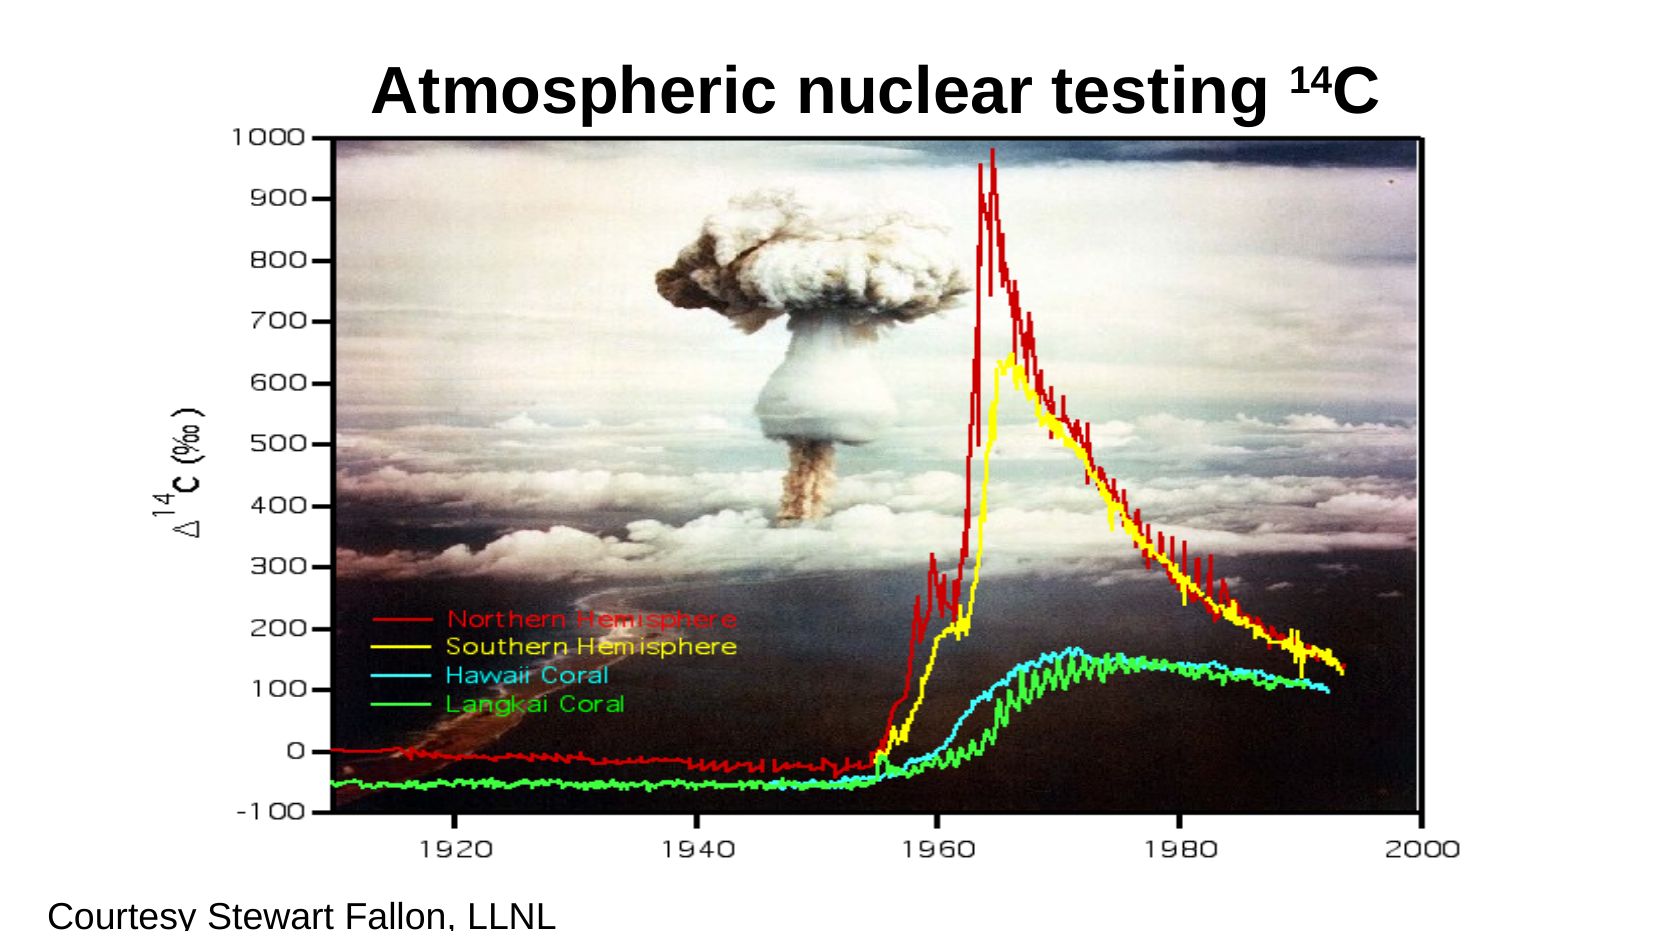

Atmospheric nuclear testing 14C
Courtesy Stewart Fallon, LLNL